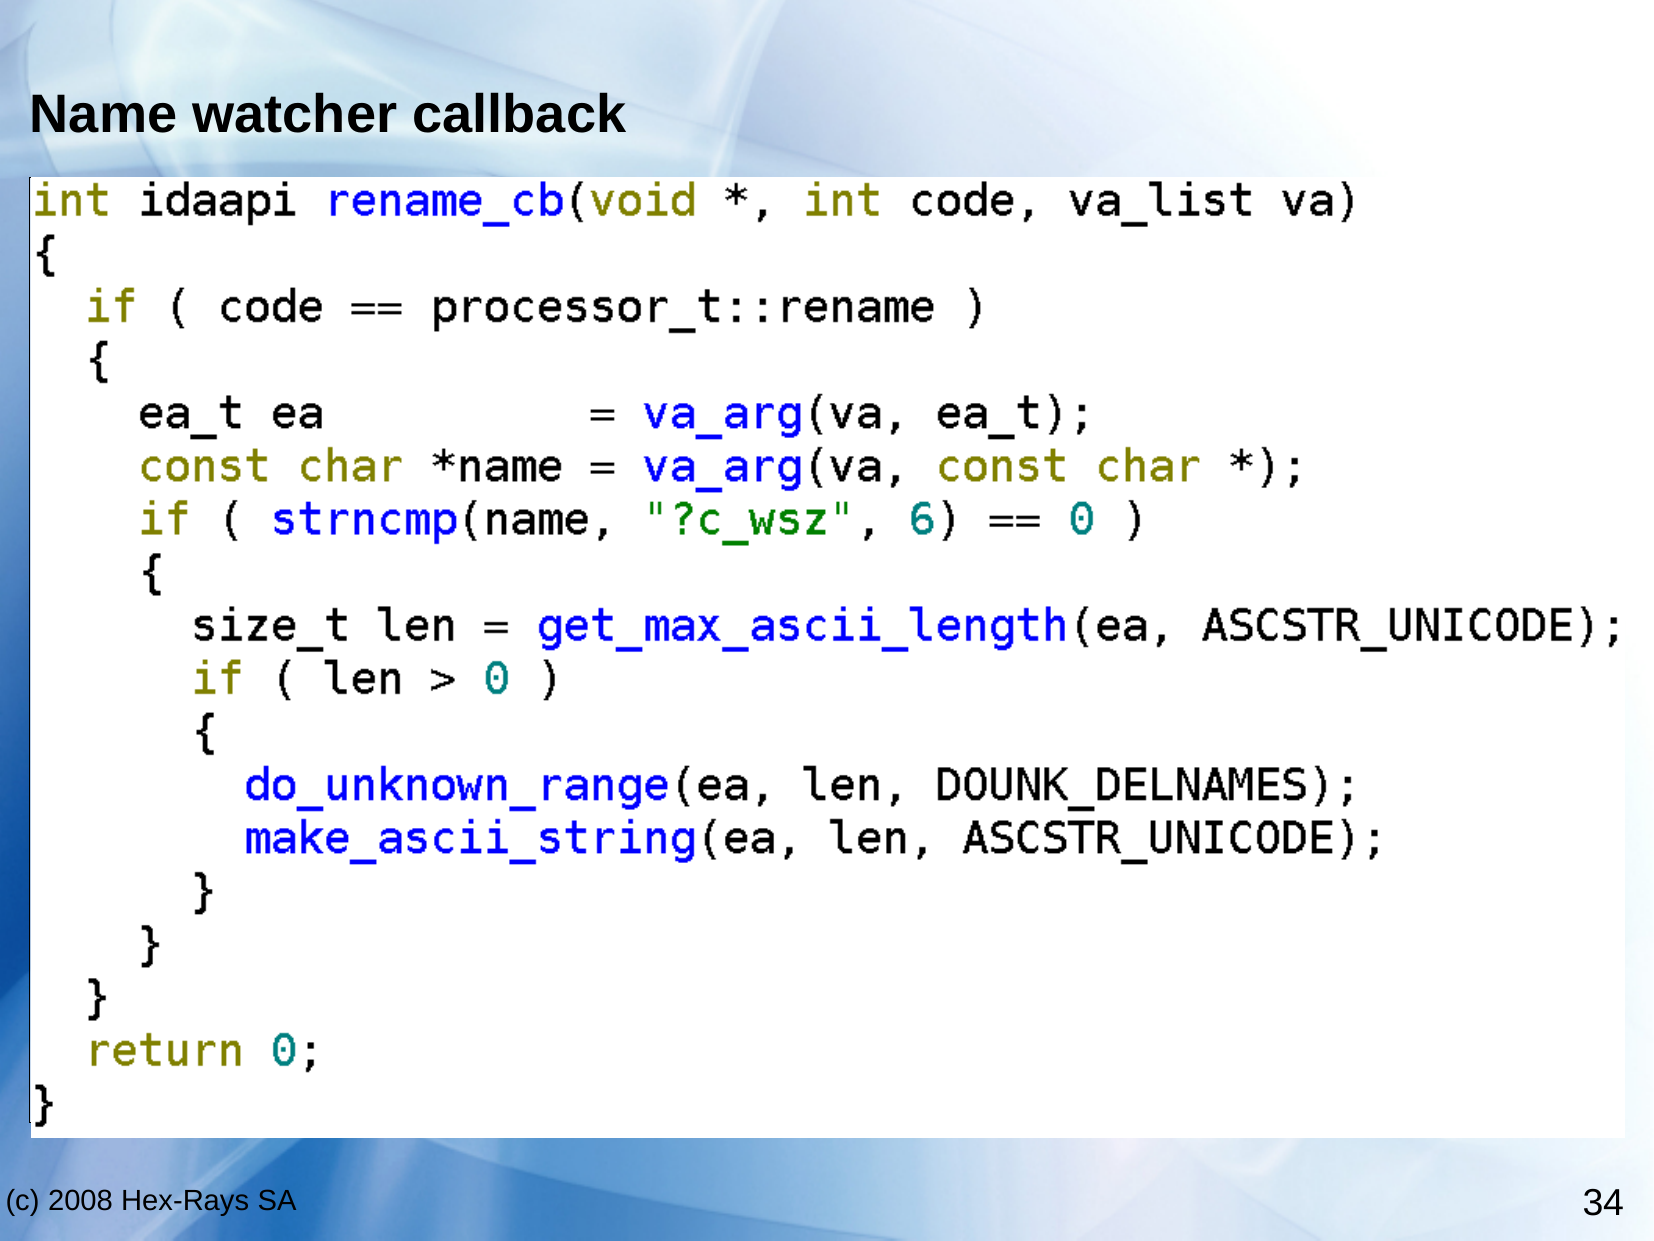

# Name watcher callback
34
(c) 2008 Hex-Rays SA